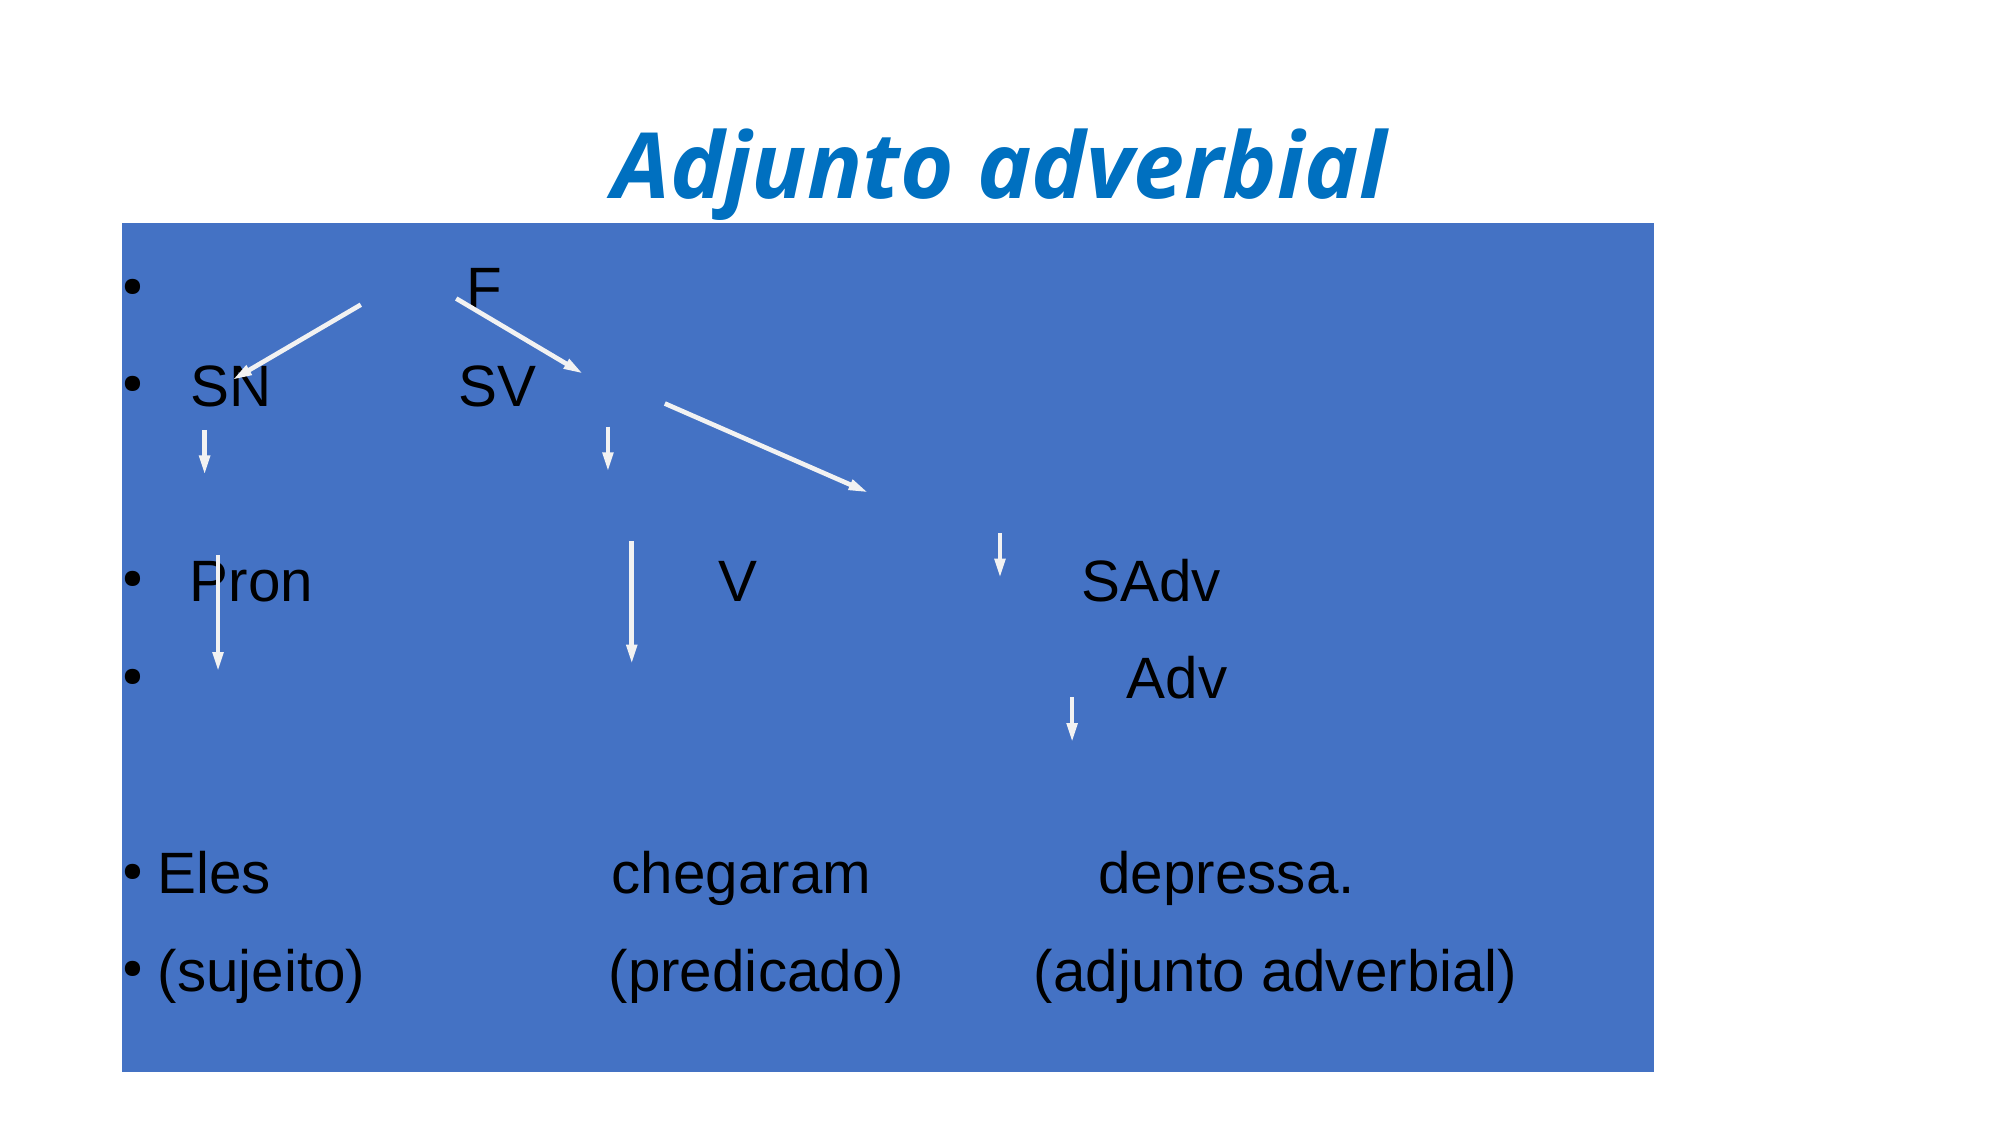

# Adjunto adverbial
| F SN SV Pron V SAdv Adv Eles chegaram depressa. (sujeito) (predicado) (adjunto adverbial) |
| --- |
| |